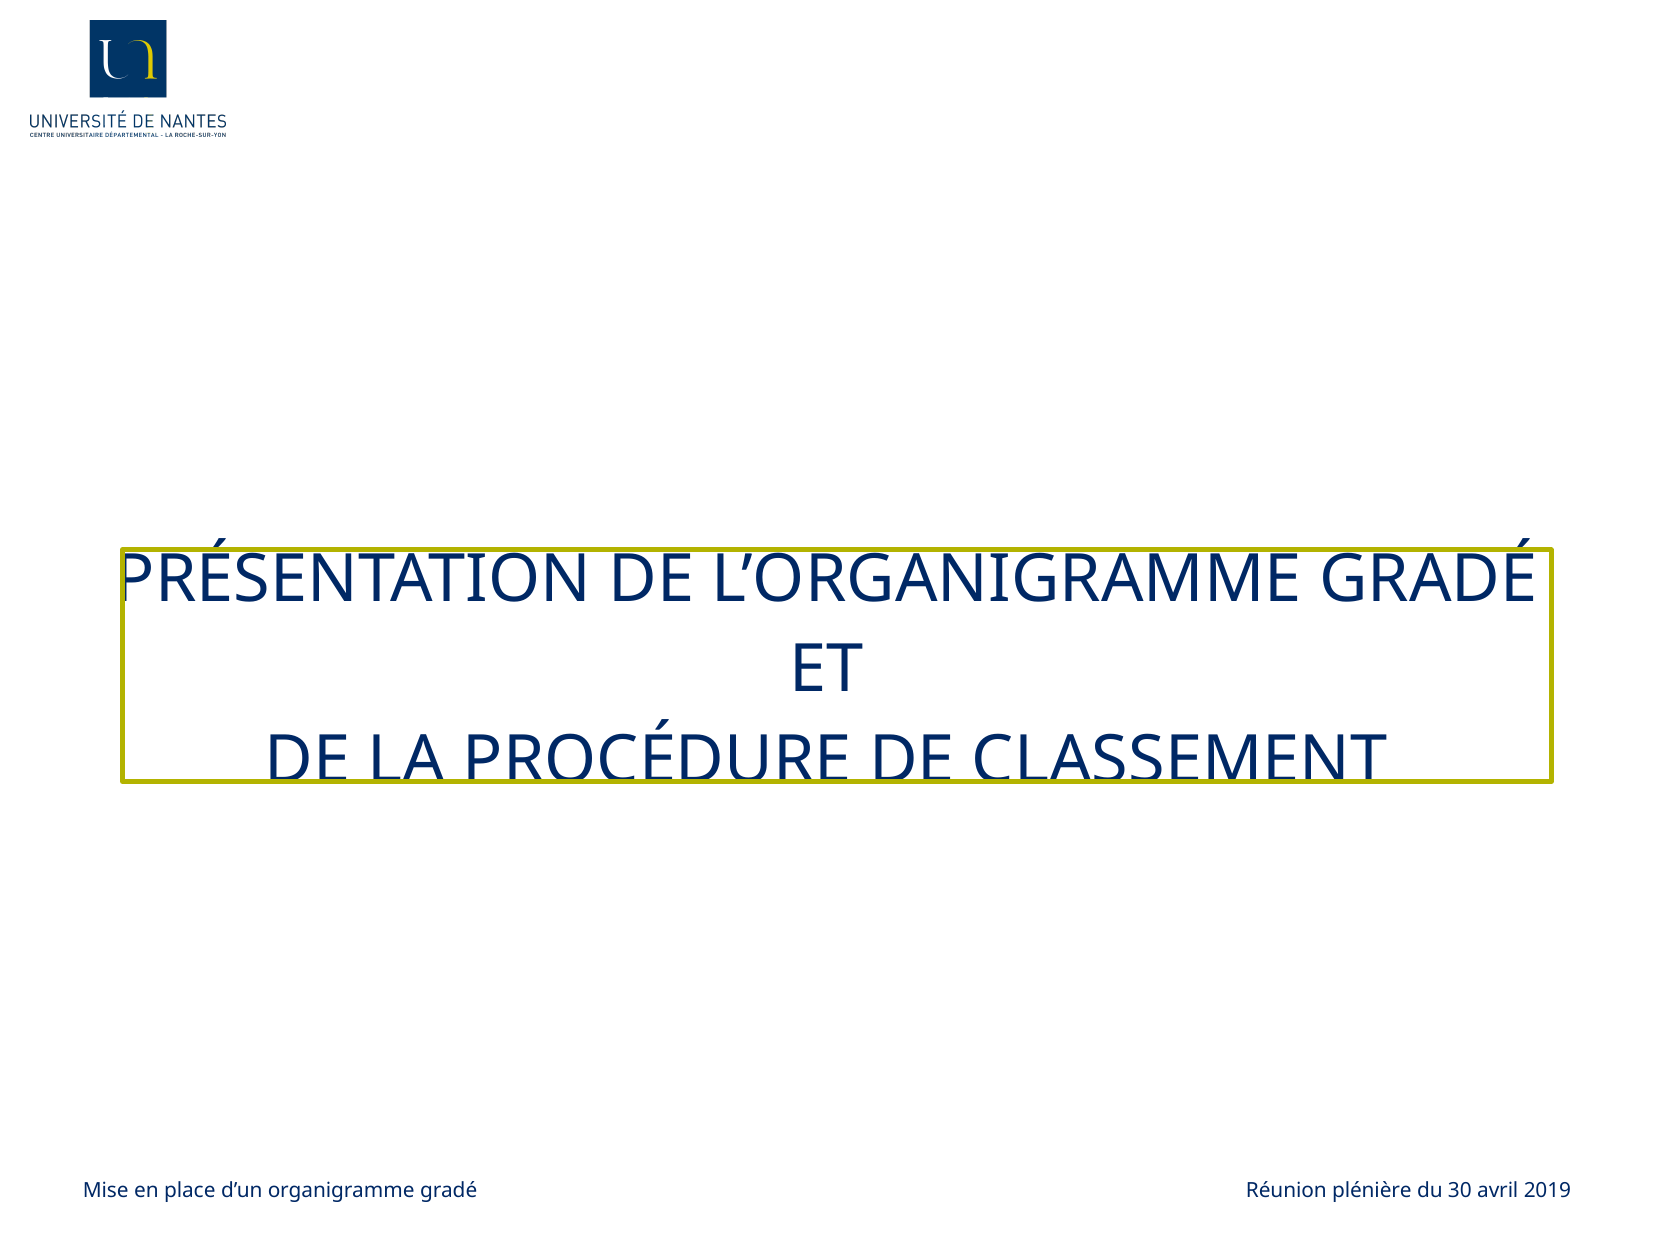

#
Présentation de l’organigramme gradé
Et
De la procédure de classement